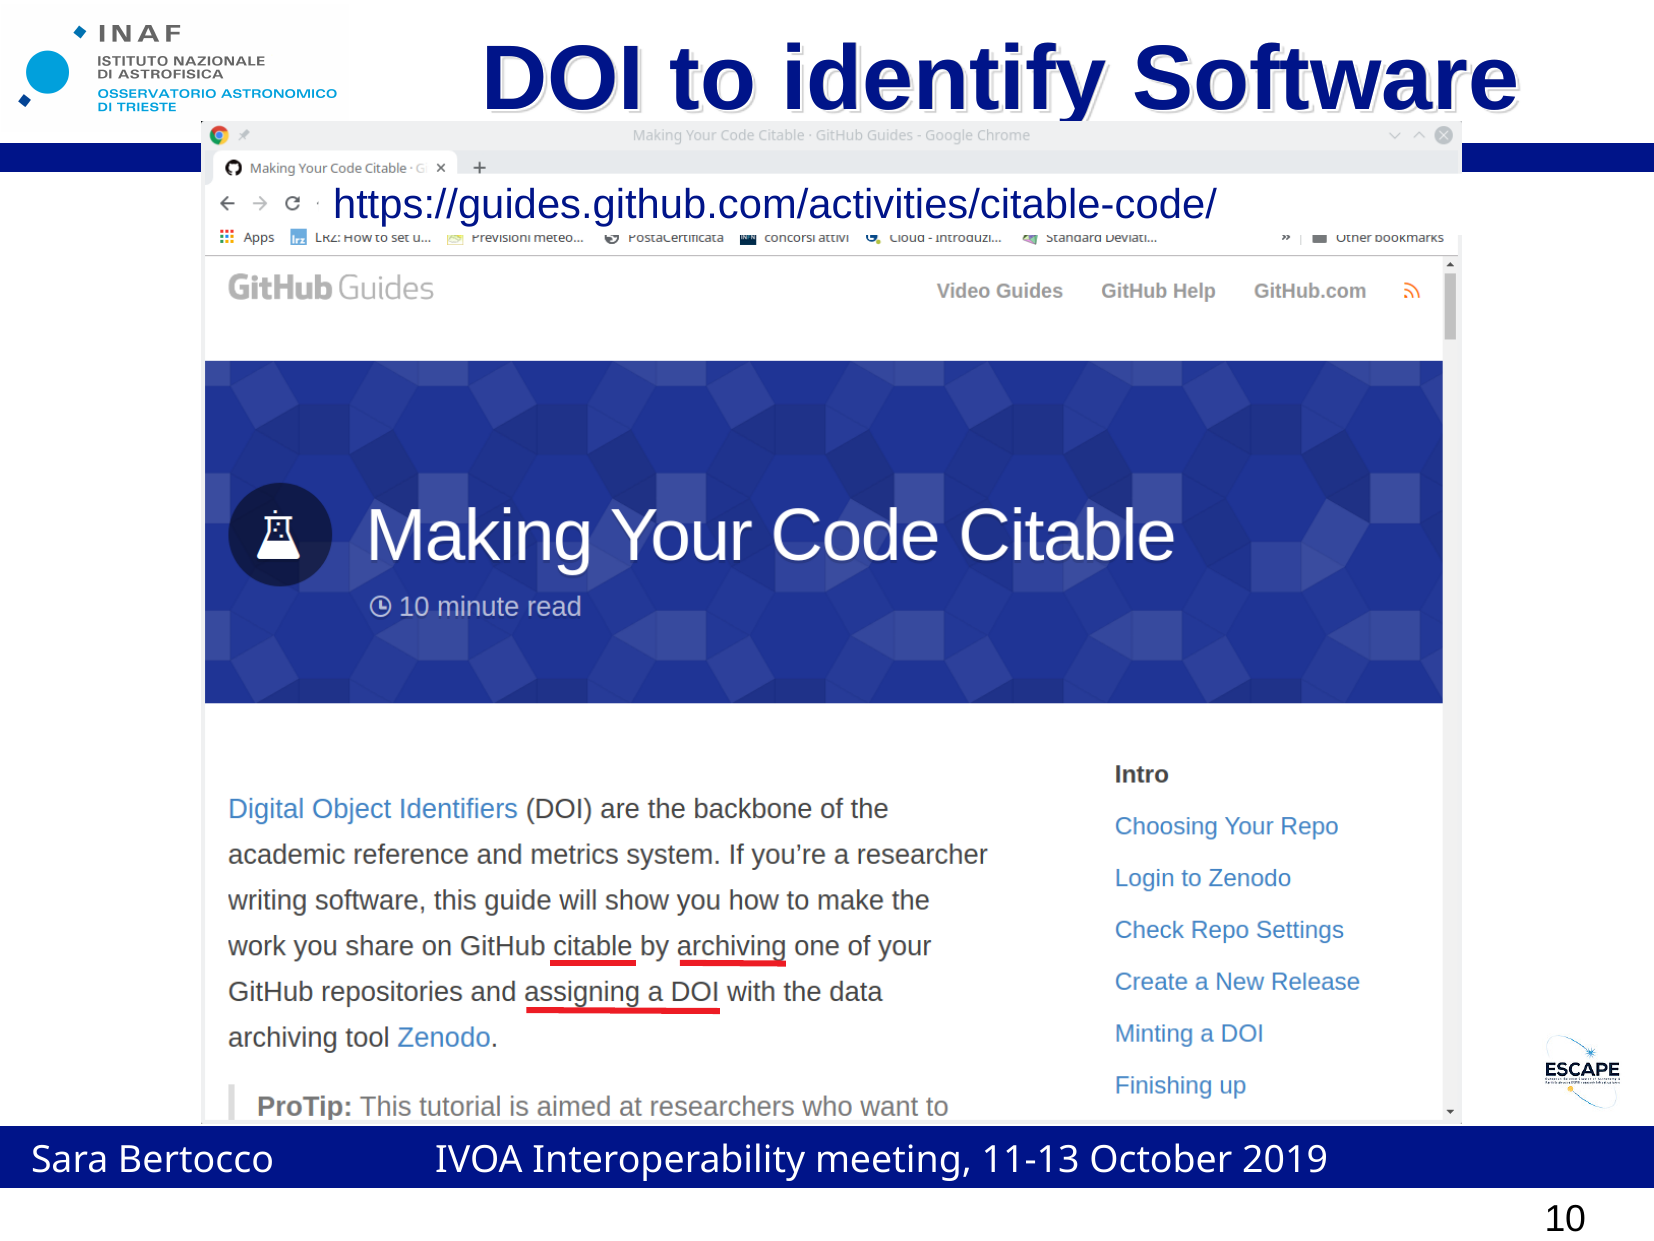

# DOI to identify Software
https://guides.github.com/activities/citable-code/
Sara Bertocco		 IVOA Interoperability meeting, 11-13 October 2019